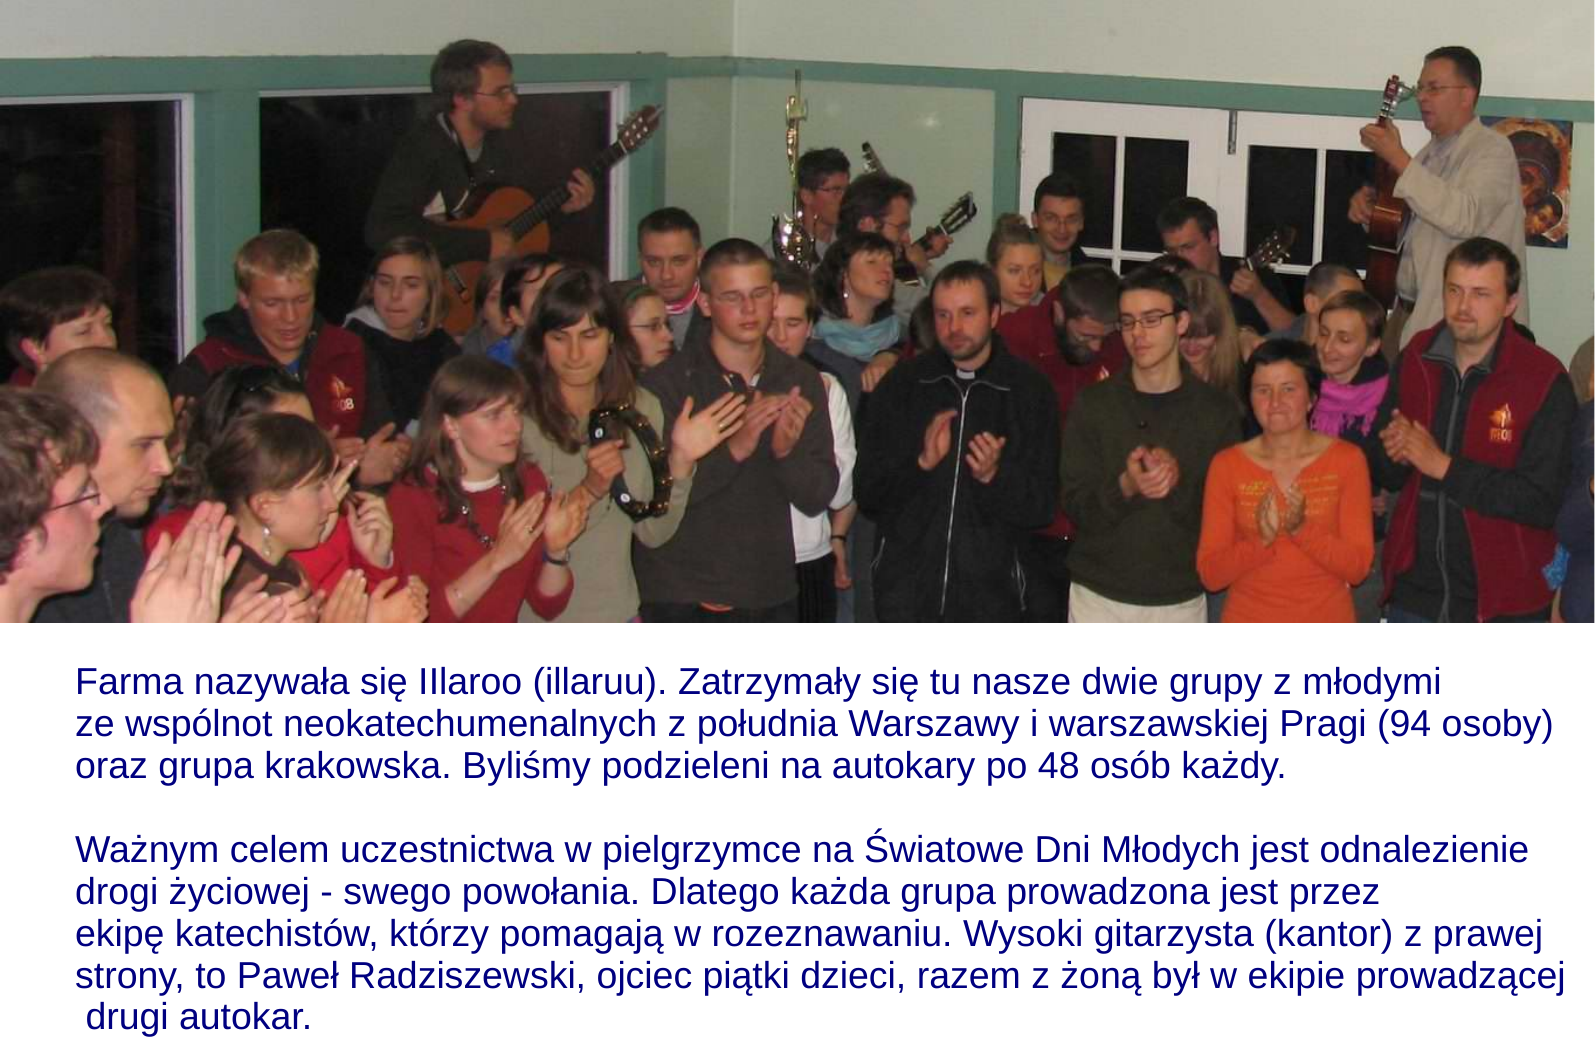

Farma nazywała się IIlaroo (illaruu). Zatrzymały się tu nasze dwie grupy z młodymi
ze wspólnot neokatechumenalnych z południa Warszawy i warszawskiej Pragi (94 osoby)
oraz grupa krakowska. Byliśmy podzieleni na autokary po 48 osób każdy.
Ważnym celem uczestnictwa w pielgrzymce na Światowe Dni Młodych jest odnalezienie
drogi życiowej - swego powołania. Dlatego każda grupa prowadzona jest przez
ekipę katechistów, którzy pomagają w rozeznawaniu. Wysoki gitarzysta (kantor) z prawej
strony, to Paweł Radziszewski, ojciec piątki dzieci, razem z żoną był w ekipie prowadzącej
 drugi autokar.